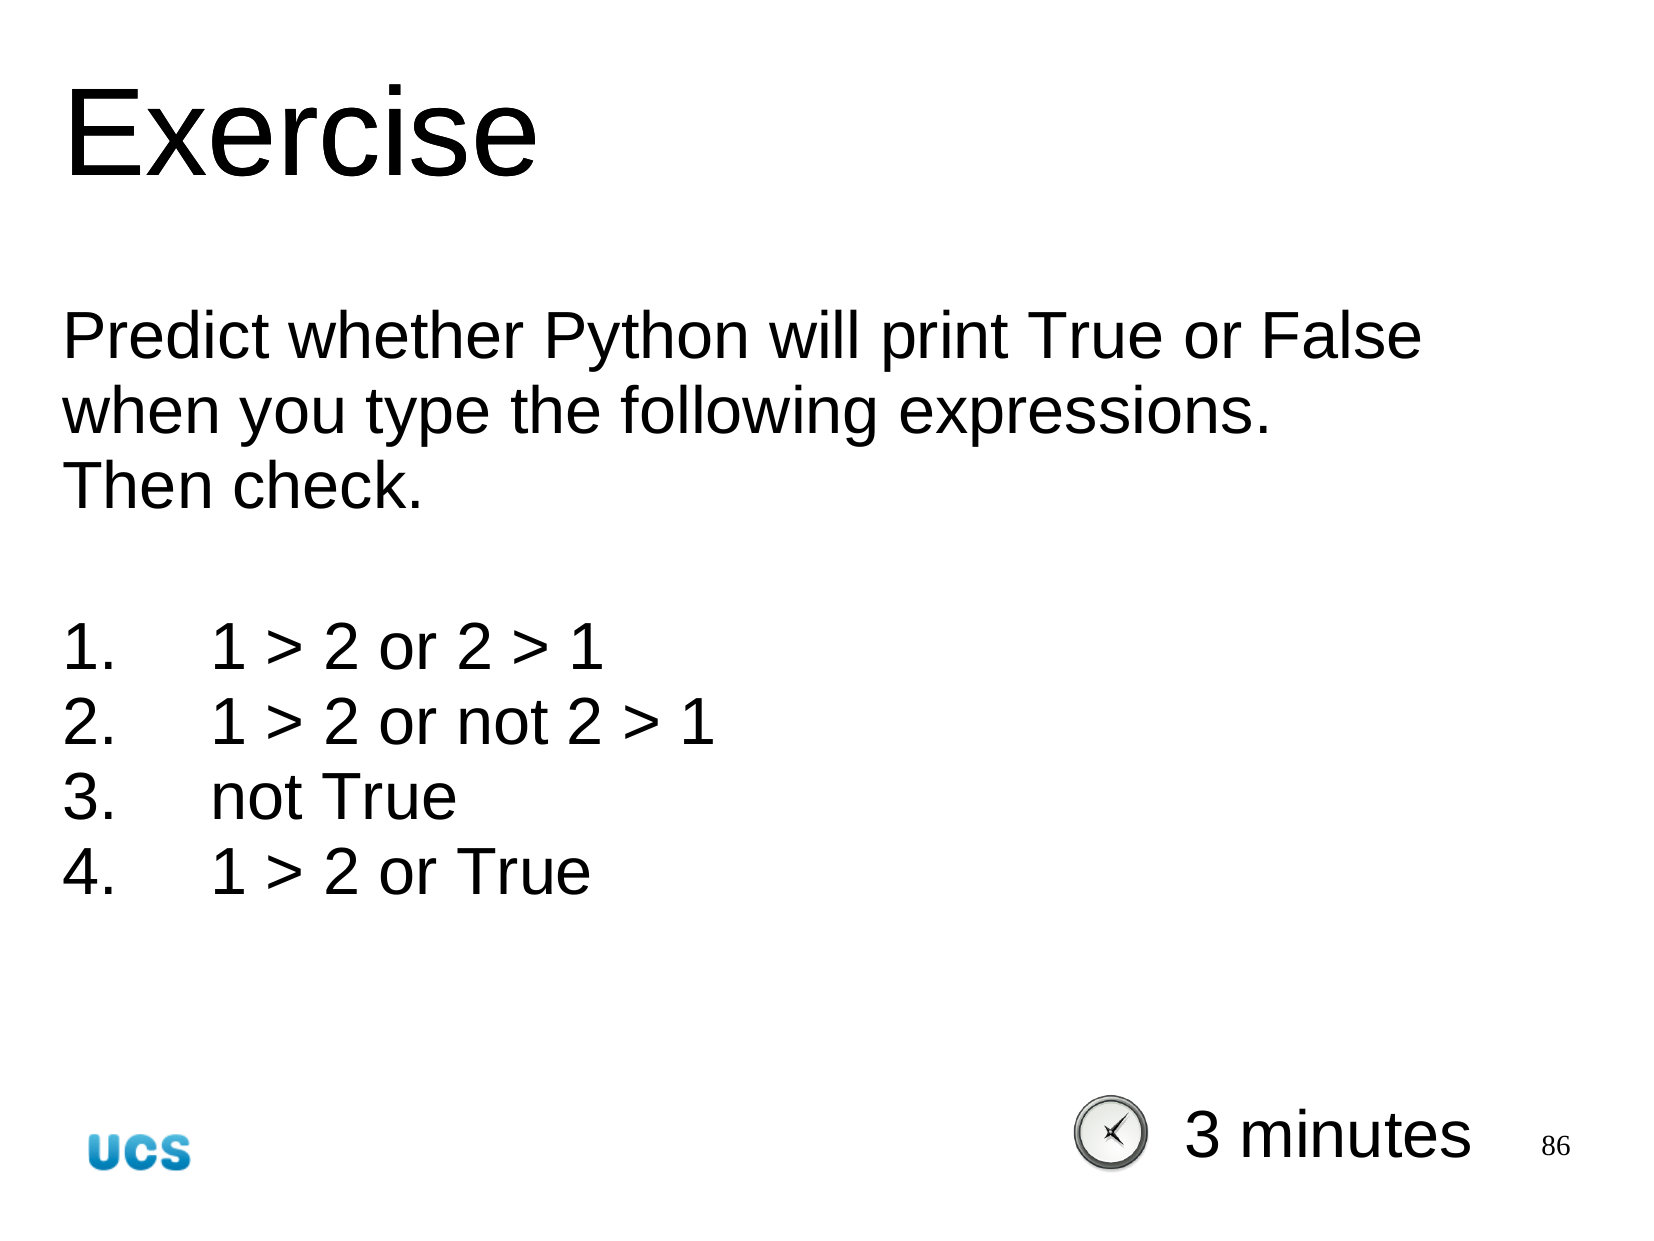

Exercise
Exercise
Predict whether Python will print True or False
when you type the following expressions.
Then check.
1.	1 > 2 or 2 > 1
2.	1 > 2 or not 2 > 1
3.	not True
4.	1 > 2 or True
3 minutes
86